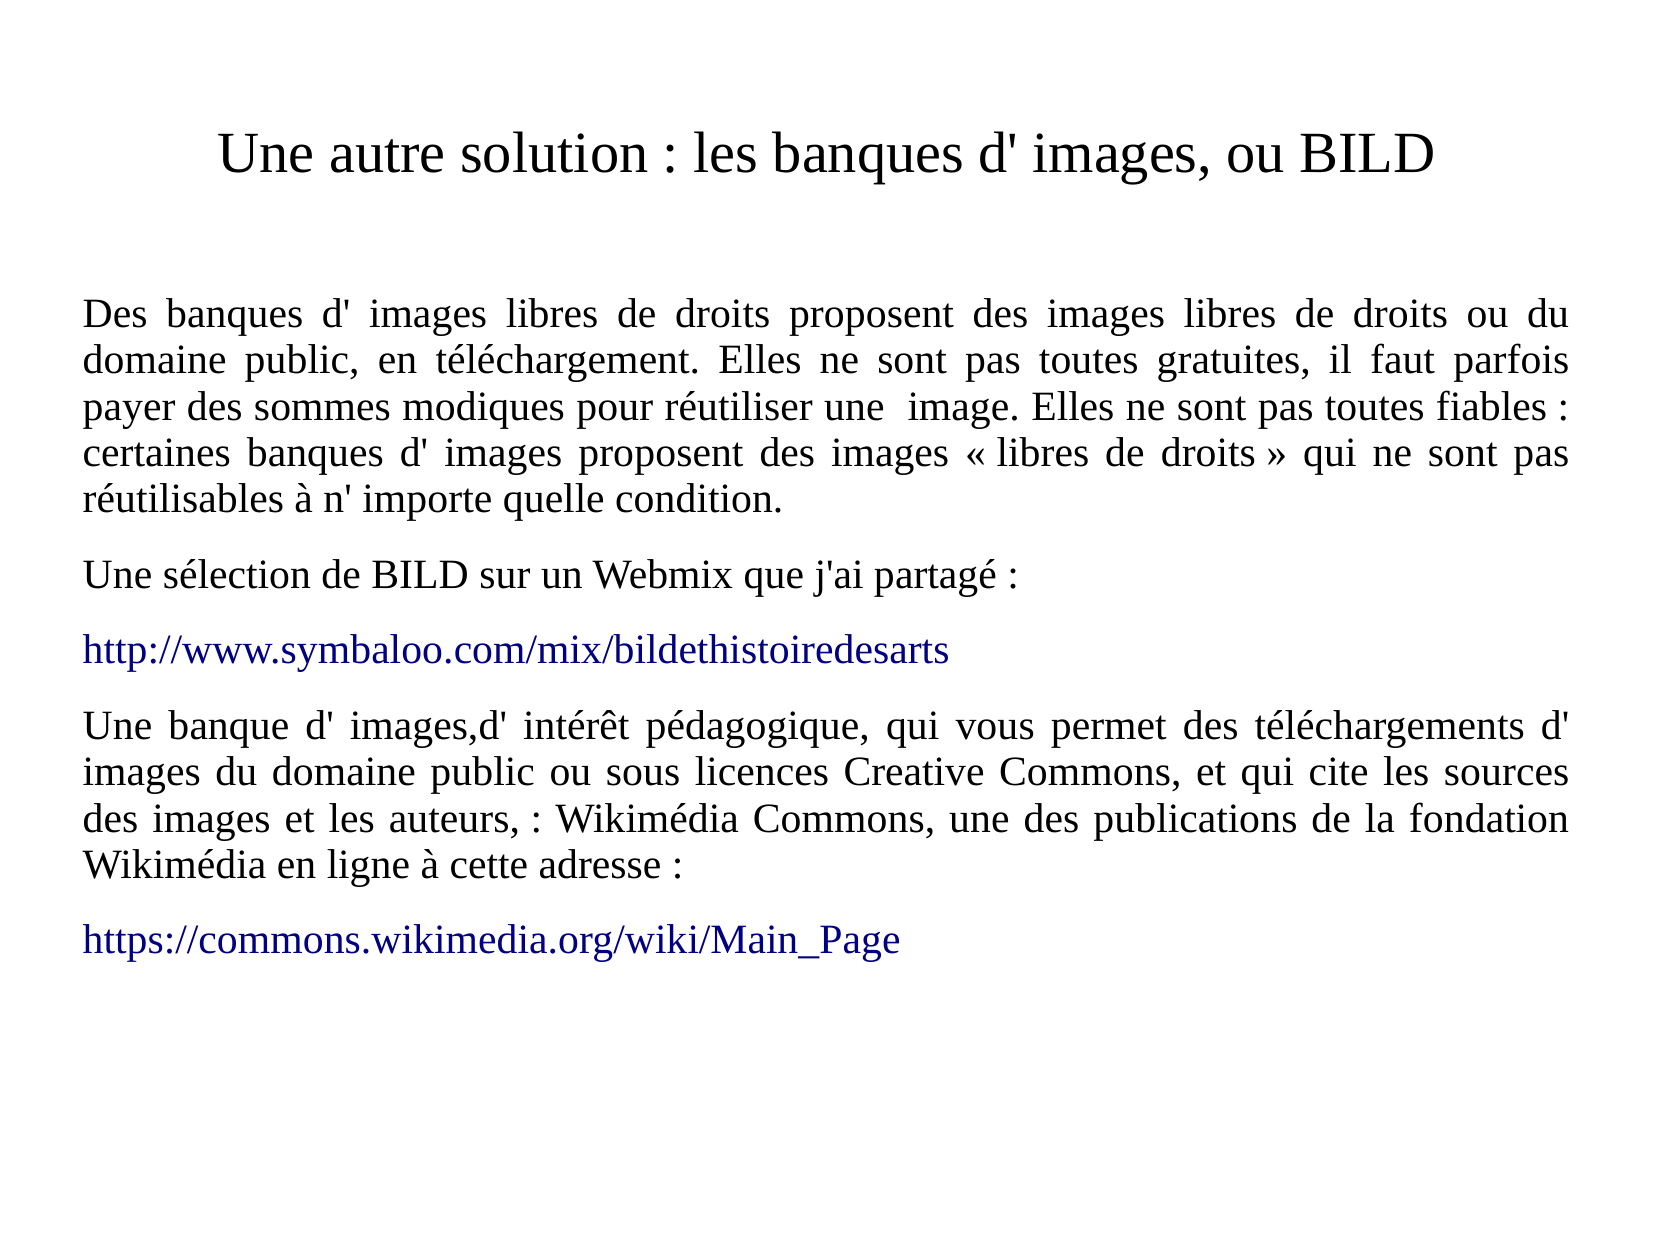

# Une autre solution : les banques d' images, ou BILD
Des banques d' images libres de droits proposent des images libres de droits ou du domaine public, en téléchargement. Elles ne sont pas toutes gratuites, il faut parfois payer des sommes modiques pour réutiliser une image. Elles ne sont pas toutes fiables : certaines banques d' images proposent des images « libres de droits » qui ne sont pas réutilisables à n' importe quelle condition.
Une sélection de BILD sur un Webmix que j'ai partagé :
http://www.symbaloo.com/mix/bildethistoiredesarts
Une banque d' images,d' intérêt pédagogique, qui vous permet des téléchargements d' images du domaine public ou sous licences Creative Commons, et qui cite les sources des images et les auteurs, : Wikimédia Commons, une des publications de la fondation Wikimédia en ligne à cette adresse :
https://commons.wikimedia.org/wiki/Main_Page